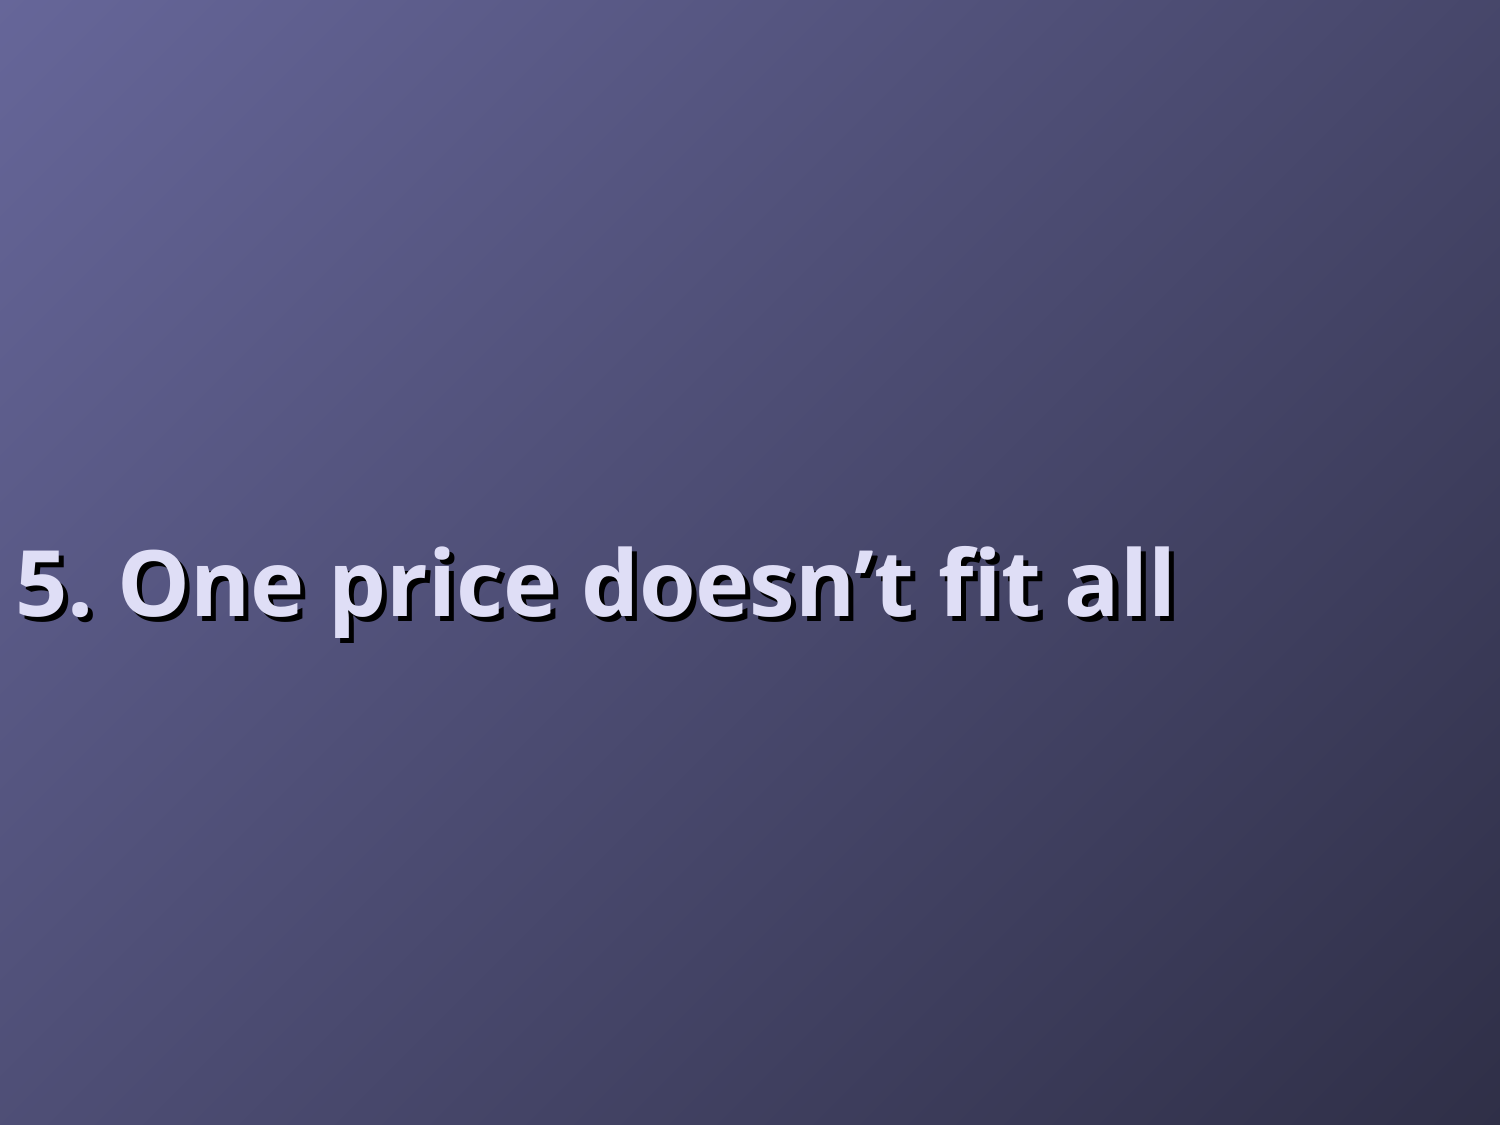

# 5. One price doesn’t fit all